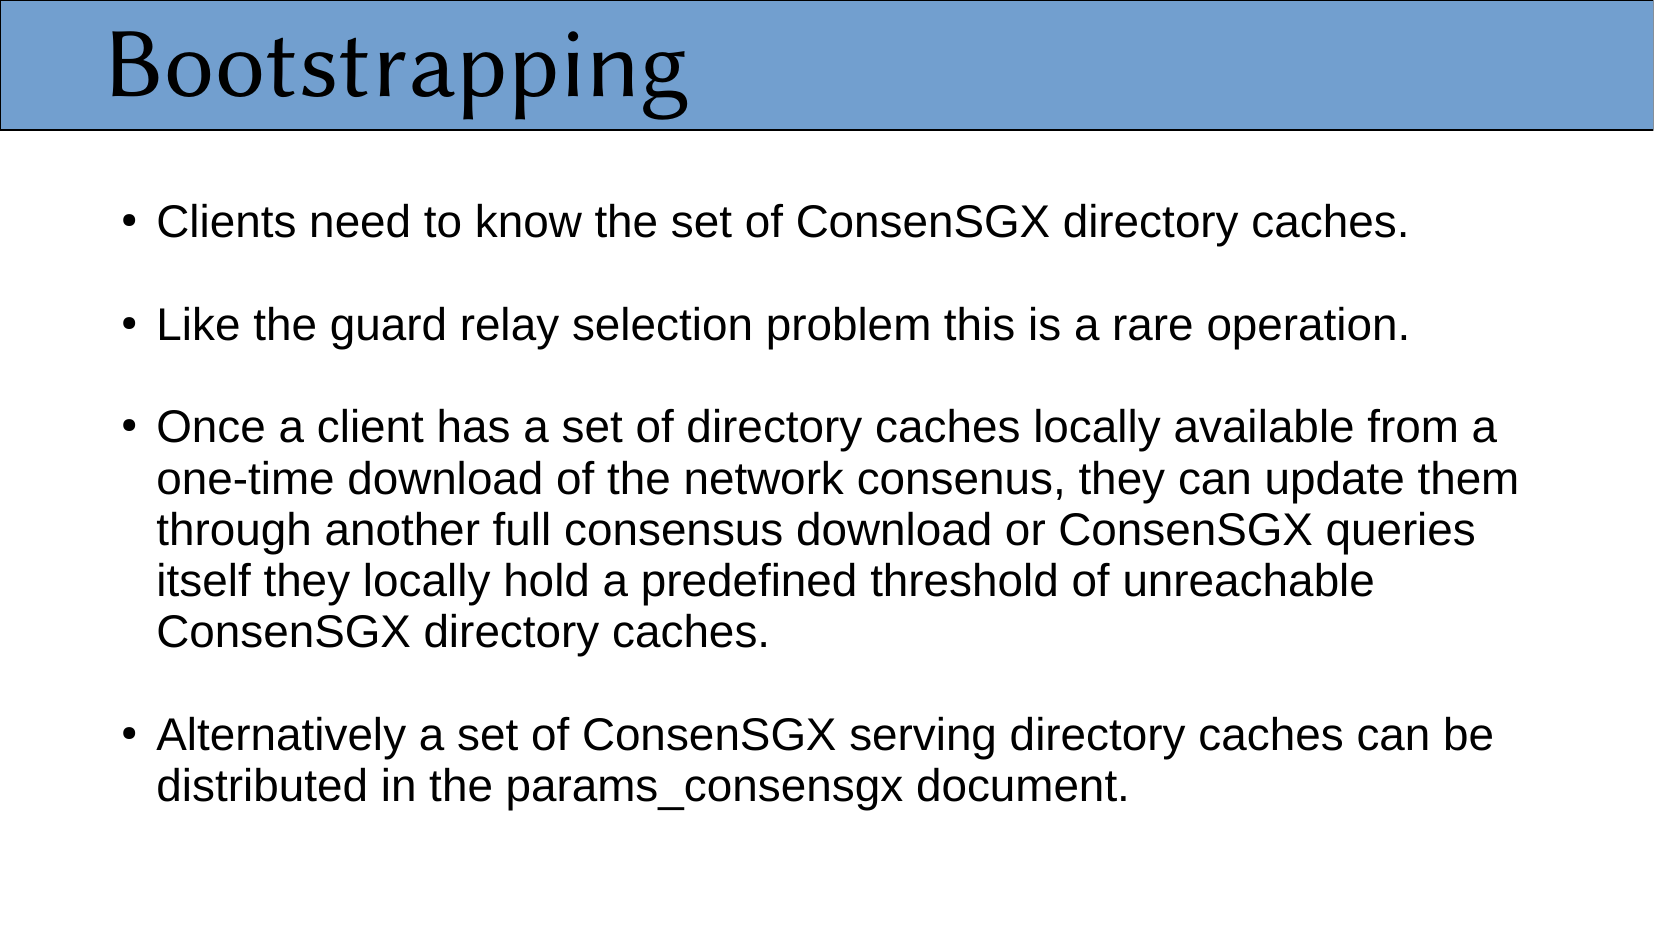

Bootstrapping
Clients need to know the set of ConsenSGX directory caches.
Like the guard relay selection problem this is a rare operation.
Once a client has a set of directory caches locally available from a one-time download of the network consenus, they can update them through another full consensus download or ConsenSGX queries itself they locally hold a predefined threshold of unreachable ConsenSGX directory caches.
Alternatively a set of ConsenSGX serving directory caches can be distributed in the params_consensgx document.